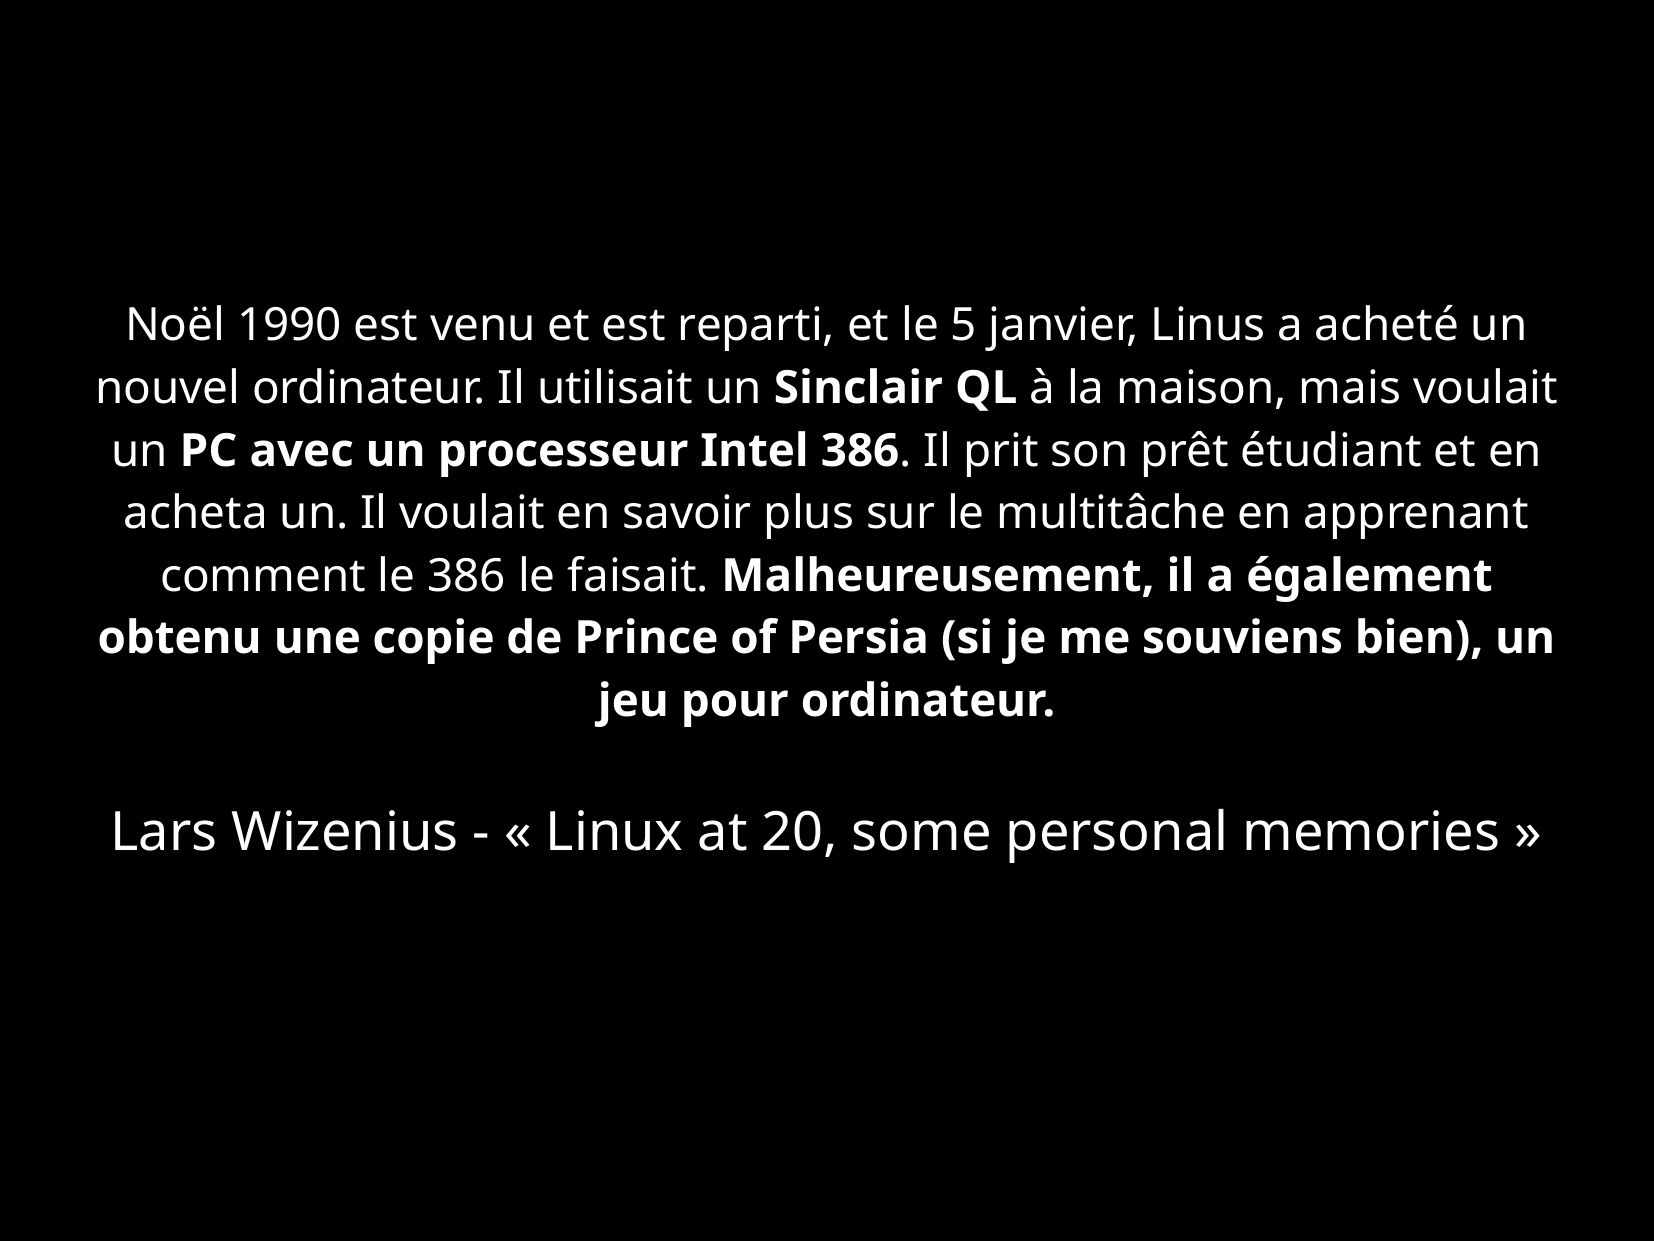

# Noël 1990 est venu et est reparti, et le 5 janvier, Linus a acheté un nouvel ordinateur. Il utilisait un Sinclair QL à la maison, mais voulait un PC avec un processeur Intel 386. Il prit son prêt étudiant et en acheta un. Il voulait en savoir plus sur le multitâche en apprenant comment le 386 le faisait. Malheureusement, il a également obtenu une copie de Prince of Persia (si je me souviens bien), un jeu pour ordinateur.
Lars Wizenius - « Linux at 20, some personal memories »